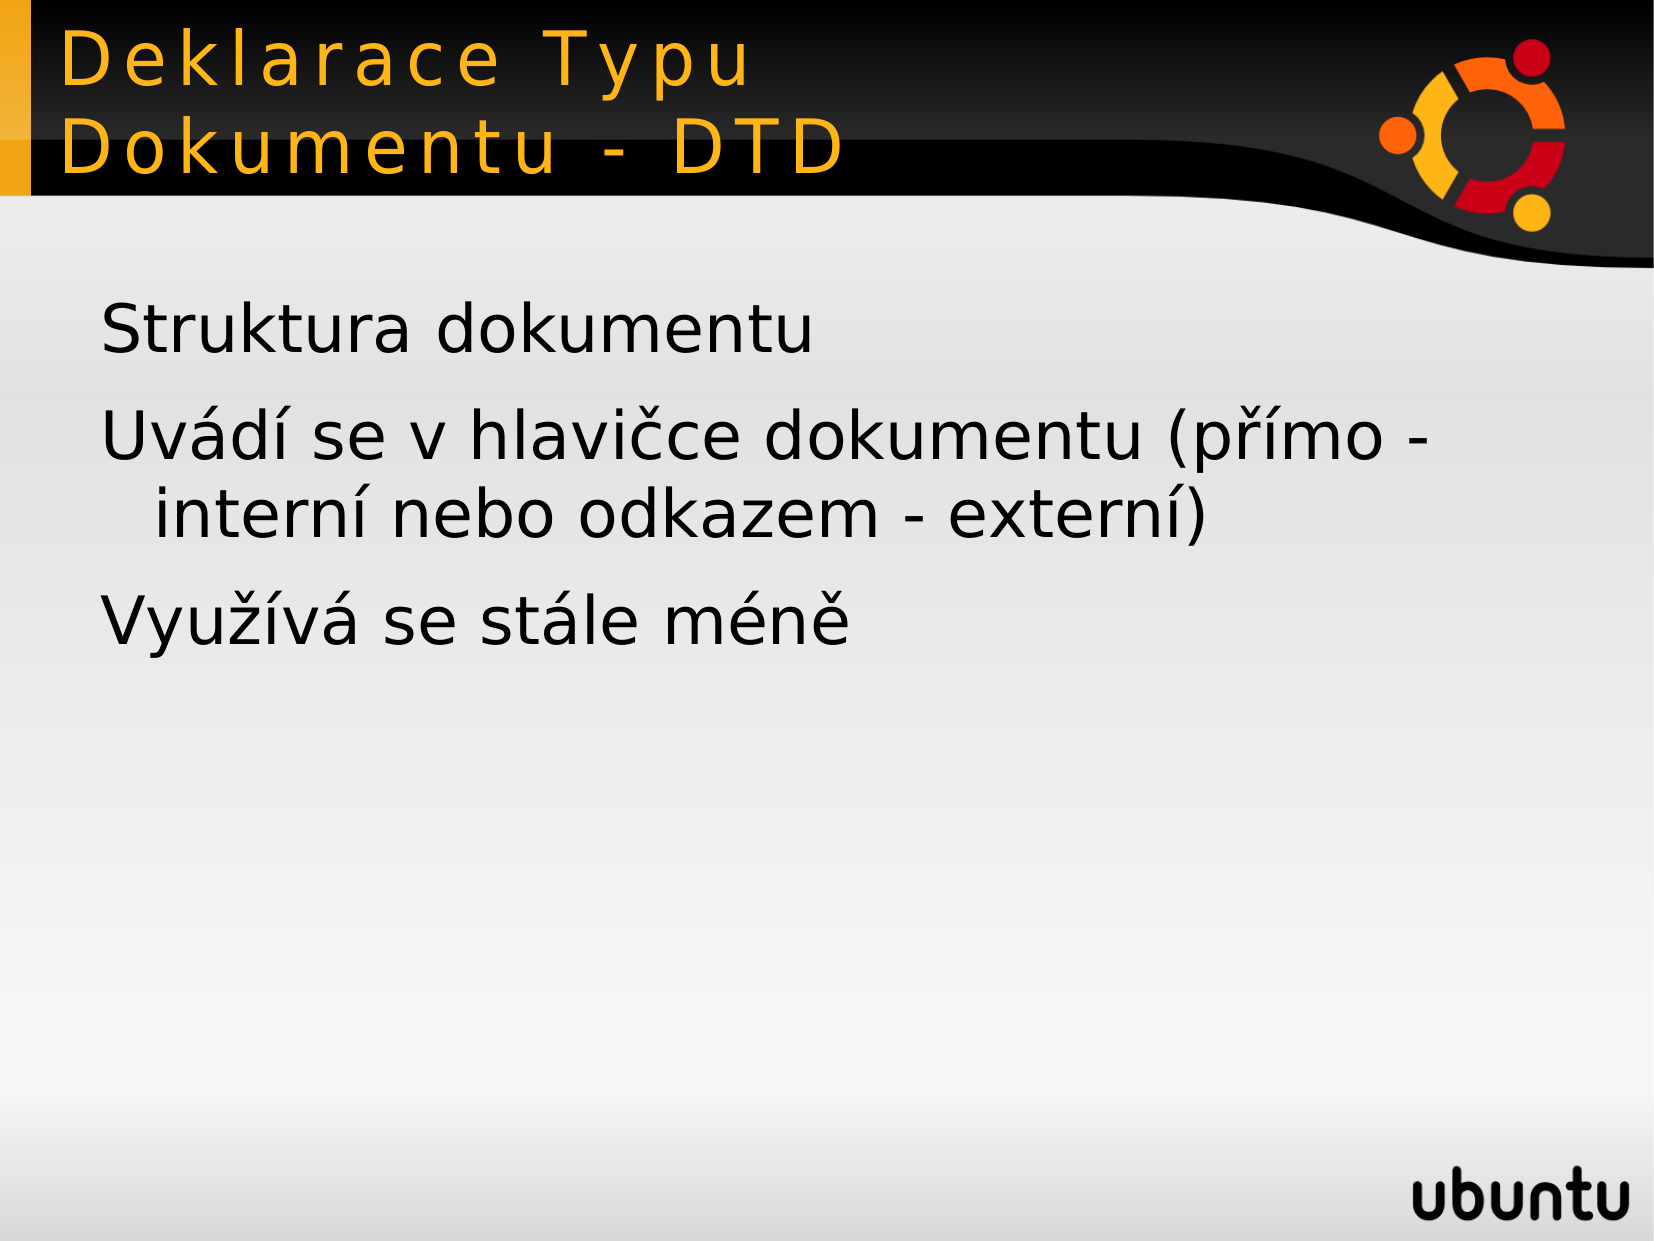

# Deklarace Typu Dokumentu - DTD
Struktura dokumentu
Uvádí se v hlavičce dokumentu (přímo - interní nebo odkazem - externí)
Využívá se stále méně